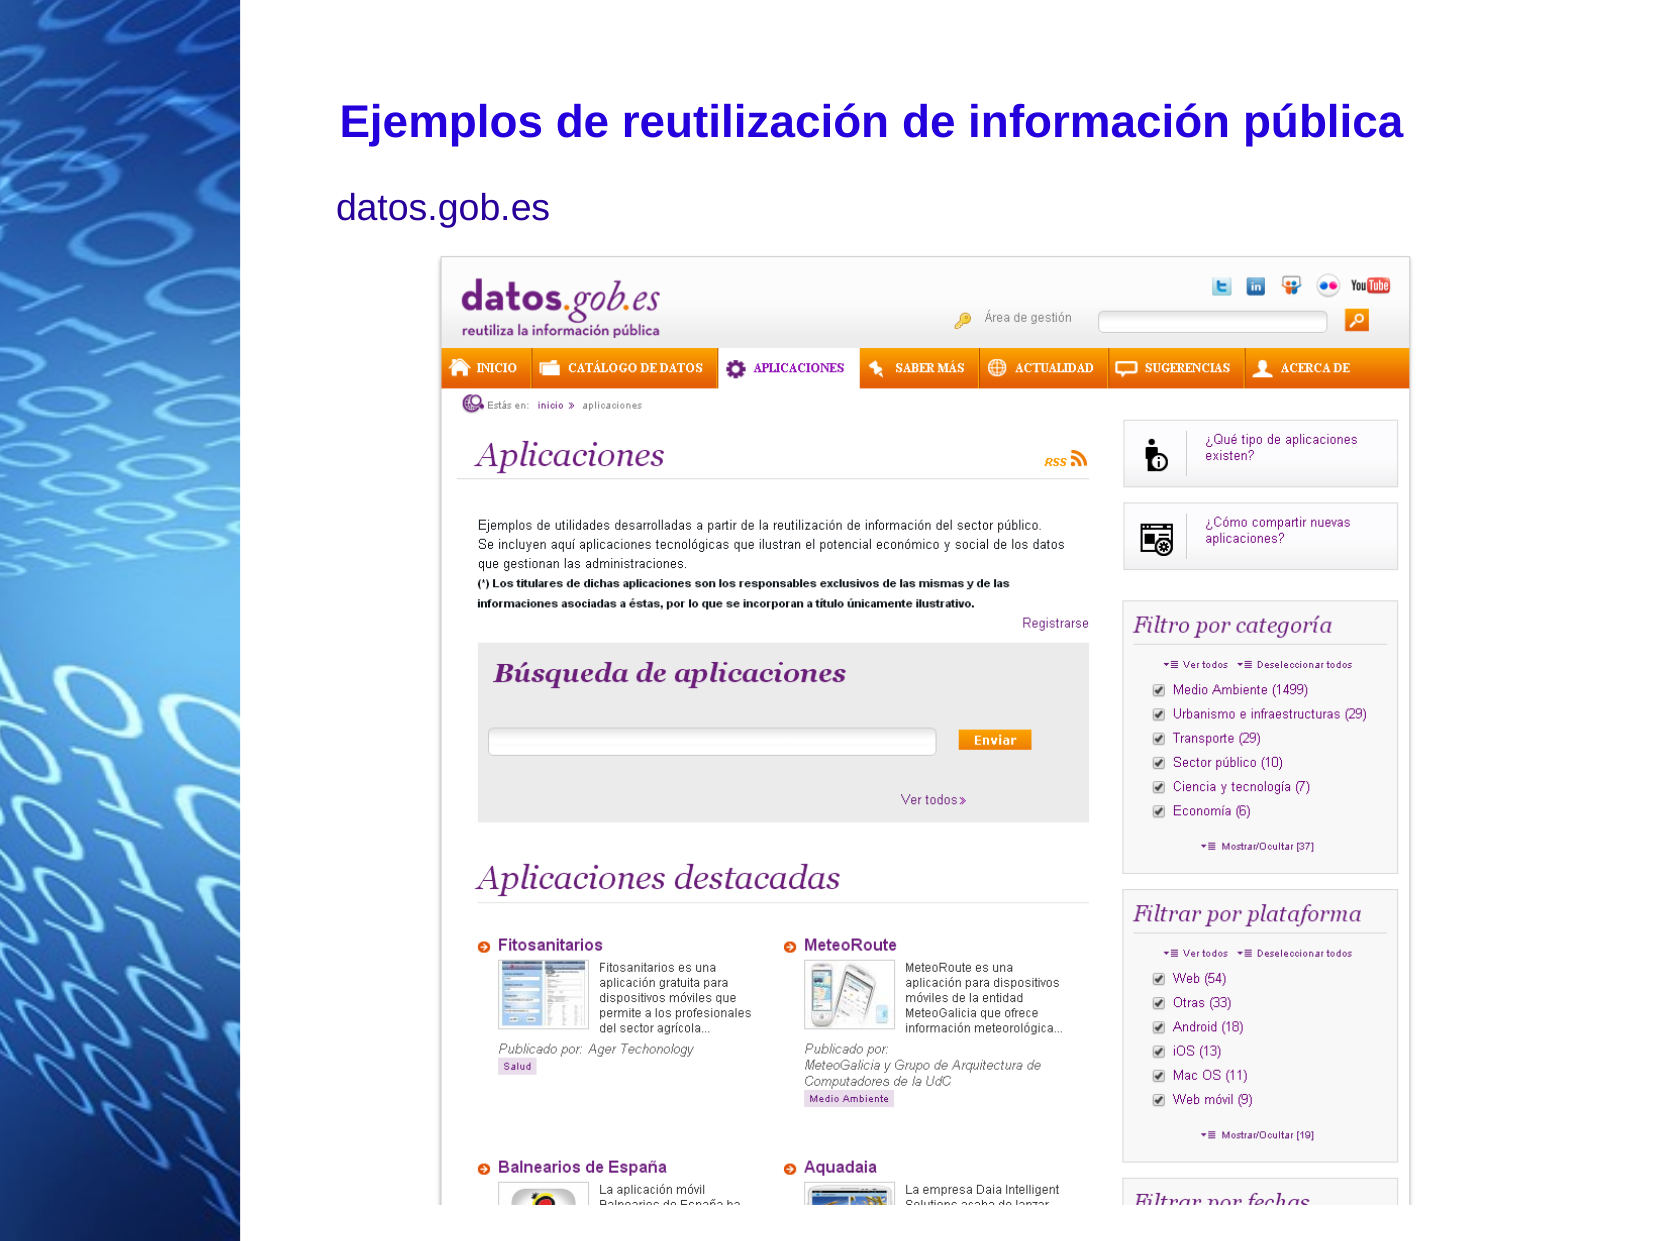

Ejemplos de reutilización de información pública
datos.gob.es